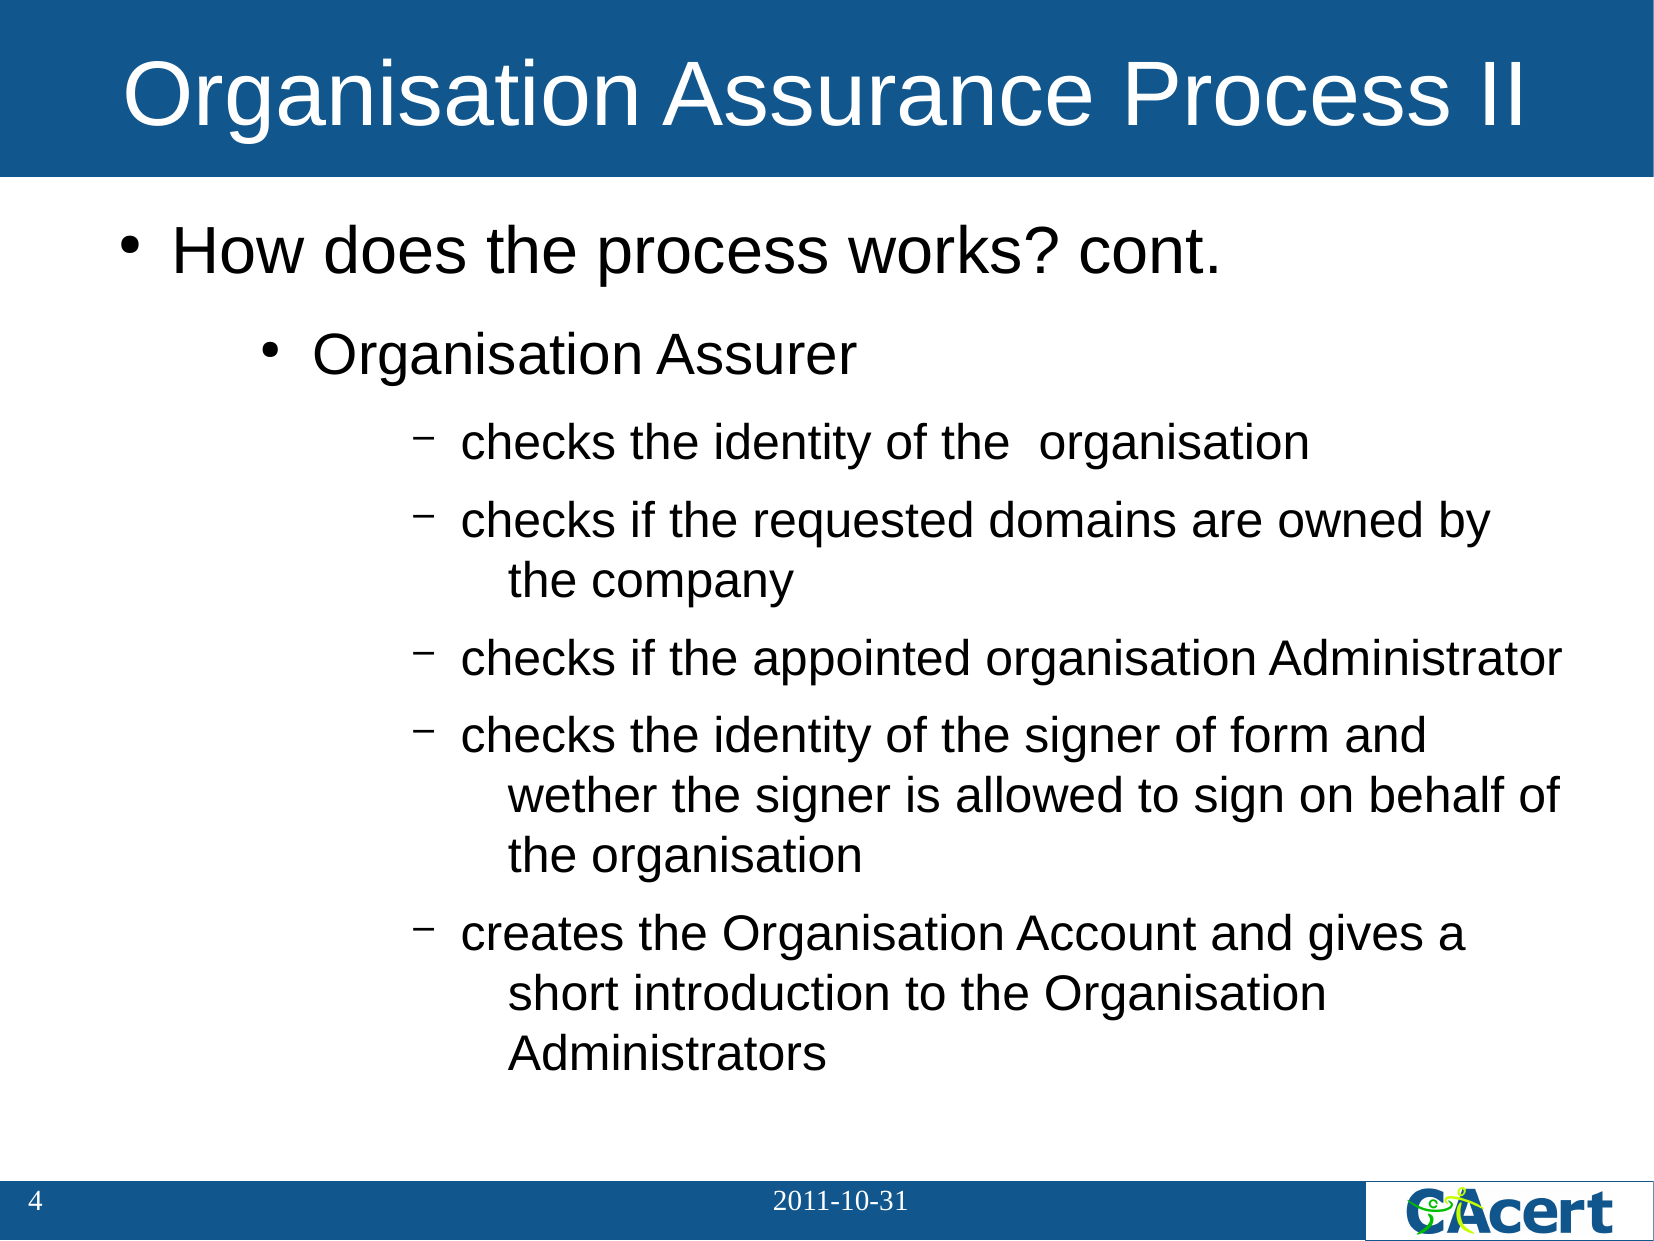

# Organisation Assurance Process II
How does the process works? cont.
Organisation Assurer
checks the identity of the organisation
checks if the requested domains are owned by the company
checks if the appointed organisation Administrator
checks the identity of the signer of form and wether the signer is allowed to sign on behalf of the organisation
creates the Organisation Account and gives a short introduction to the Organisation Administrators
2011-10-31